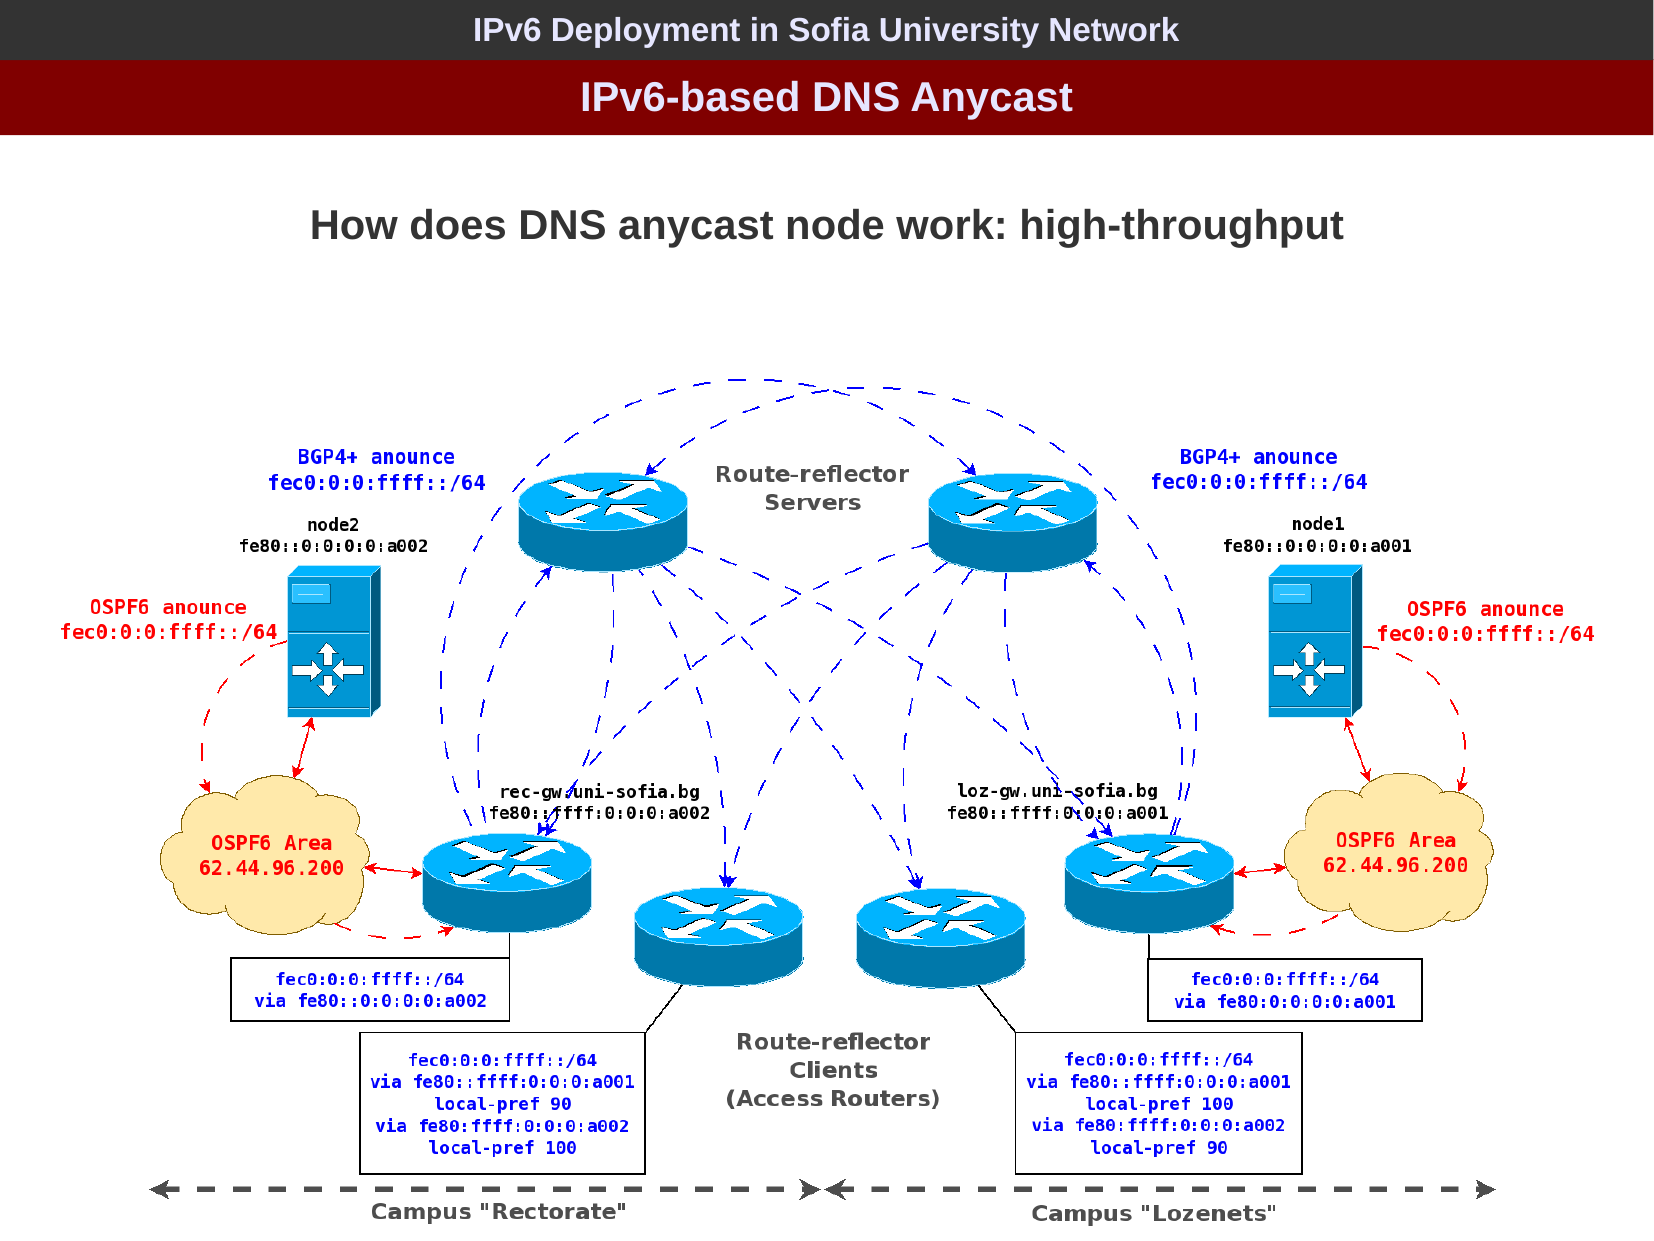

IPv6 Deployment in Sofia University Network
IPv6-based DNS Anycast
How does DNS anycast node work: high-throughput